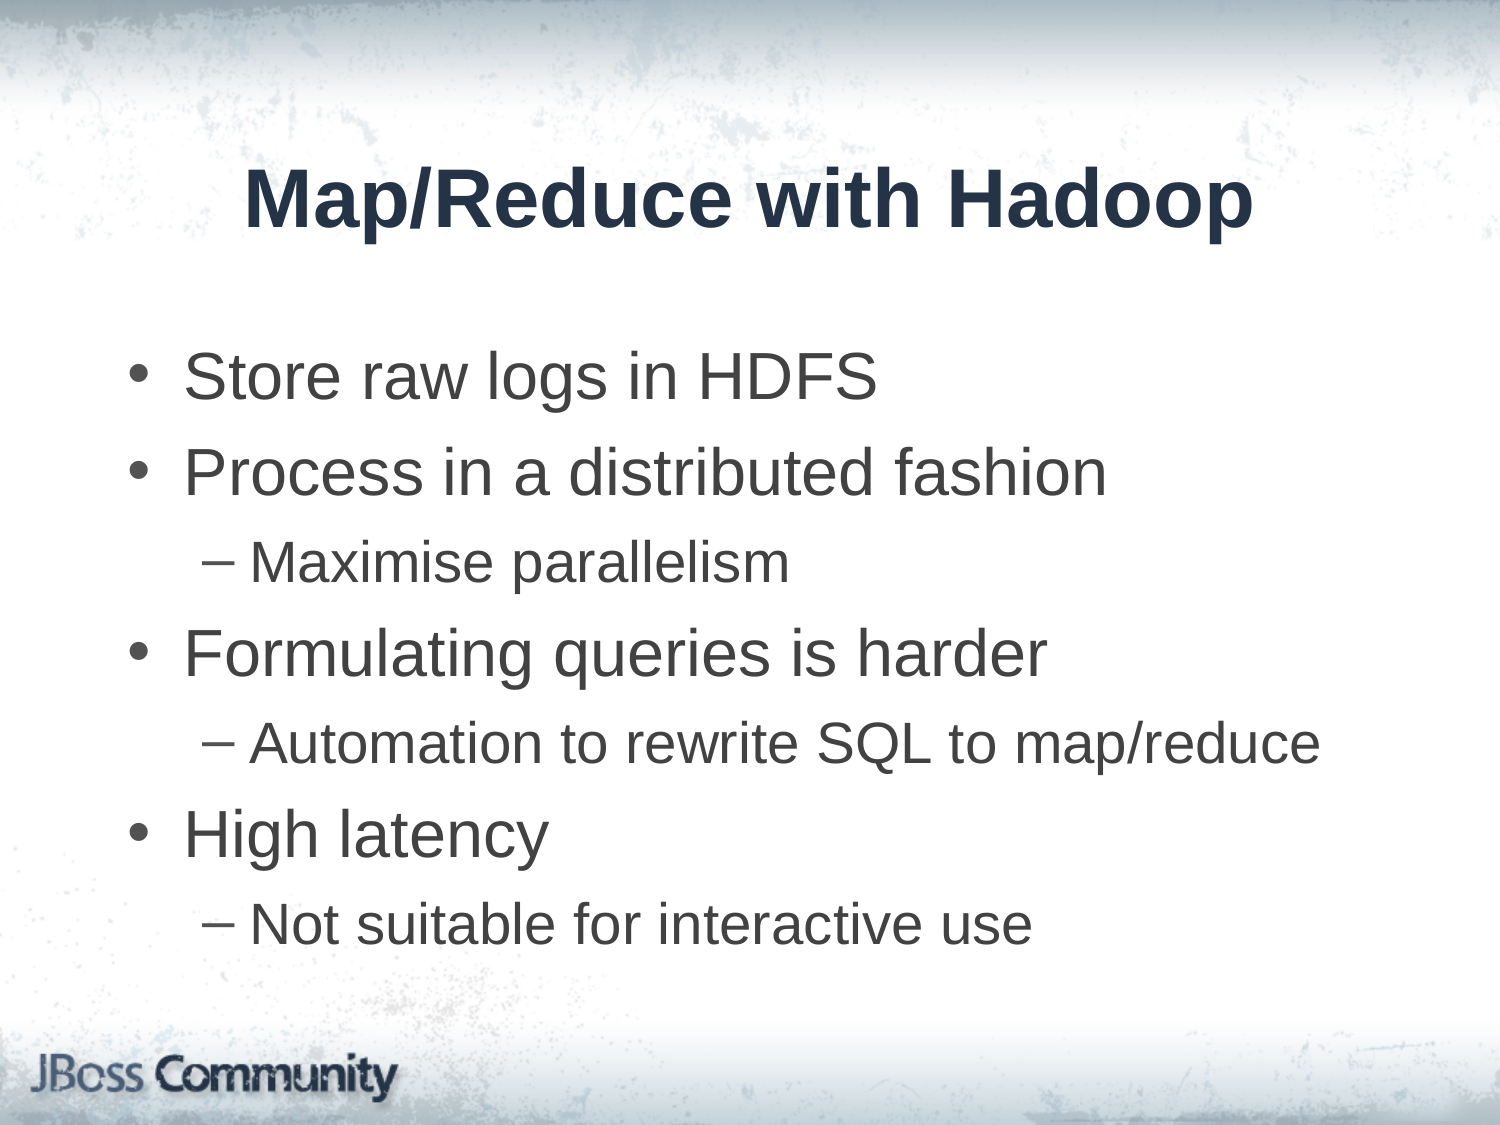

# Map/Reduce with Hadoop
Store raw logs in HDFS
Process in a distributed fashion
Maximise parallelism
Formulating queries is harder
Automation to rewrite SQL to map/reduce
High latency
Not suitable for interactive use